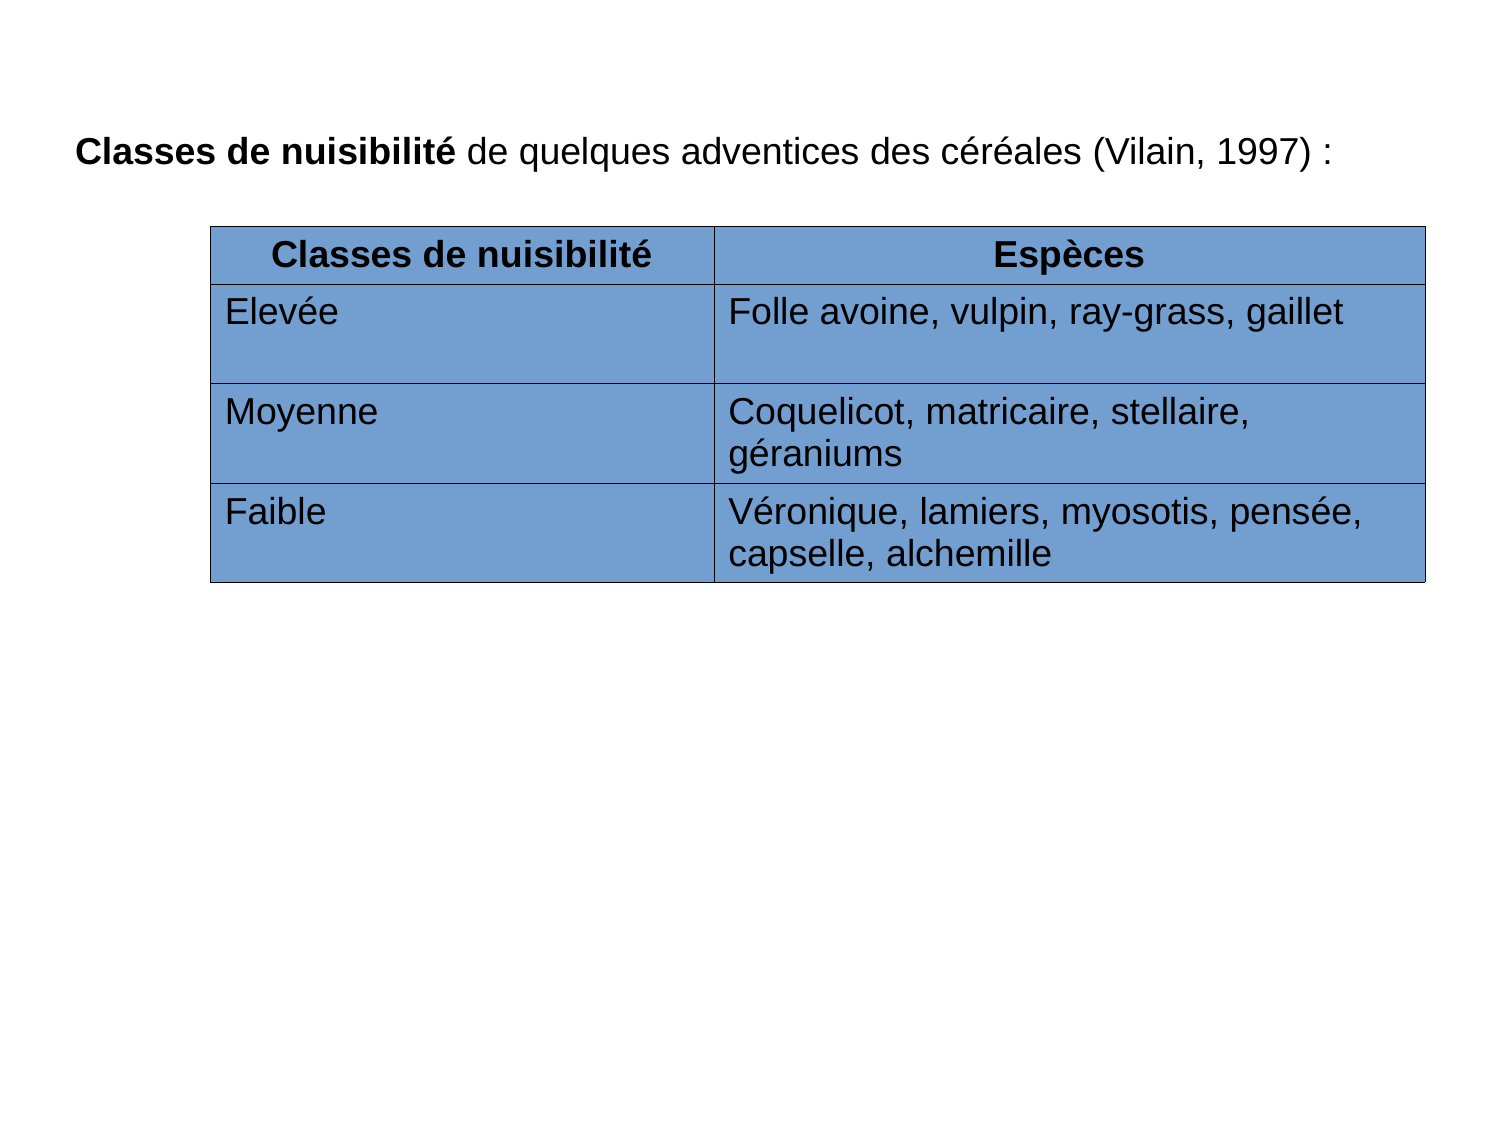

# Classes de nuisibilité de quelques adventices des céréales (Vilain, 1997) :
| Classes de nuisibilité | Espèces |
| --- | --- |
| Elevée | Folle avoine, vulpin, ray-grass, gaillet |
| Moyenne | Coquelicot, matricaire, stellaire, géraniums |
| Faible | Véronique, lamiers, myosotis, pensée, capselle, alchemille |